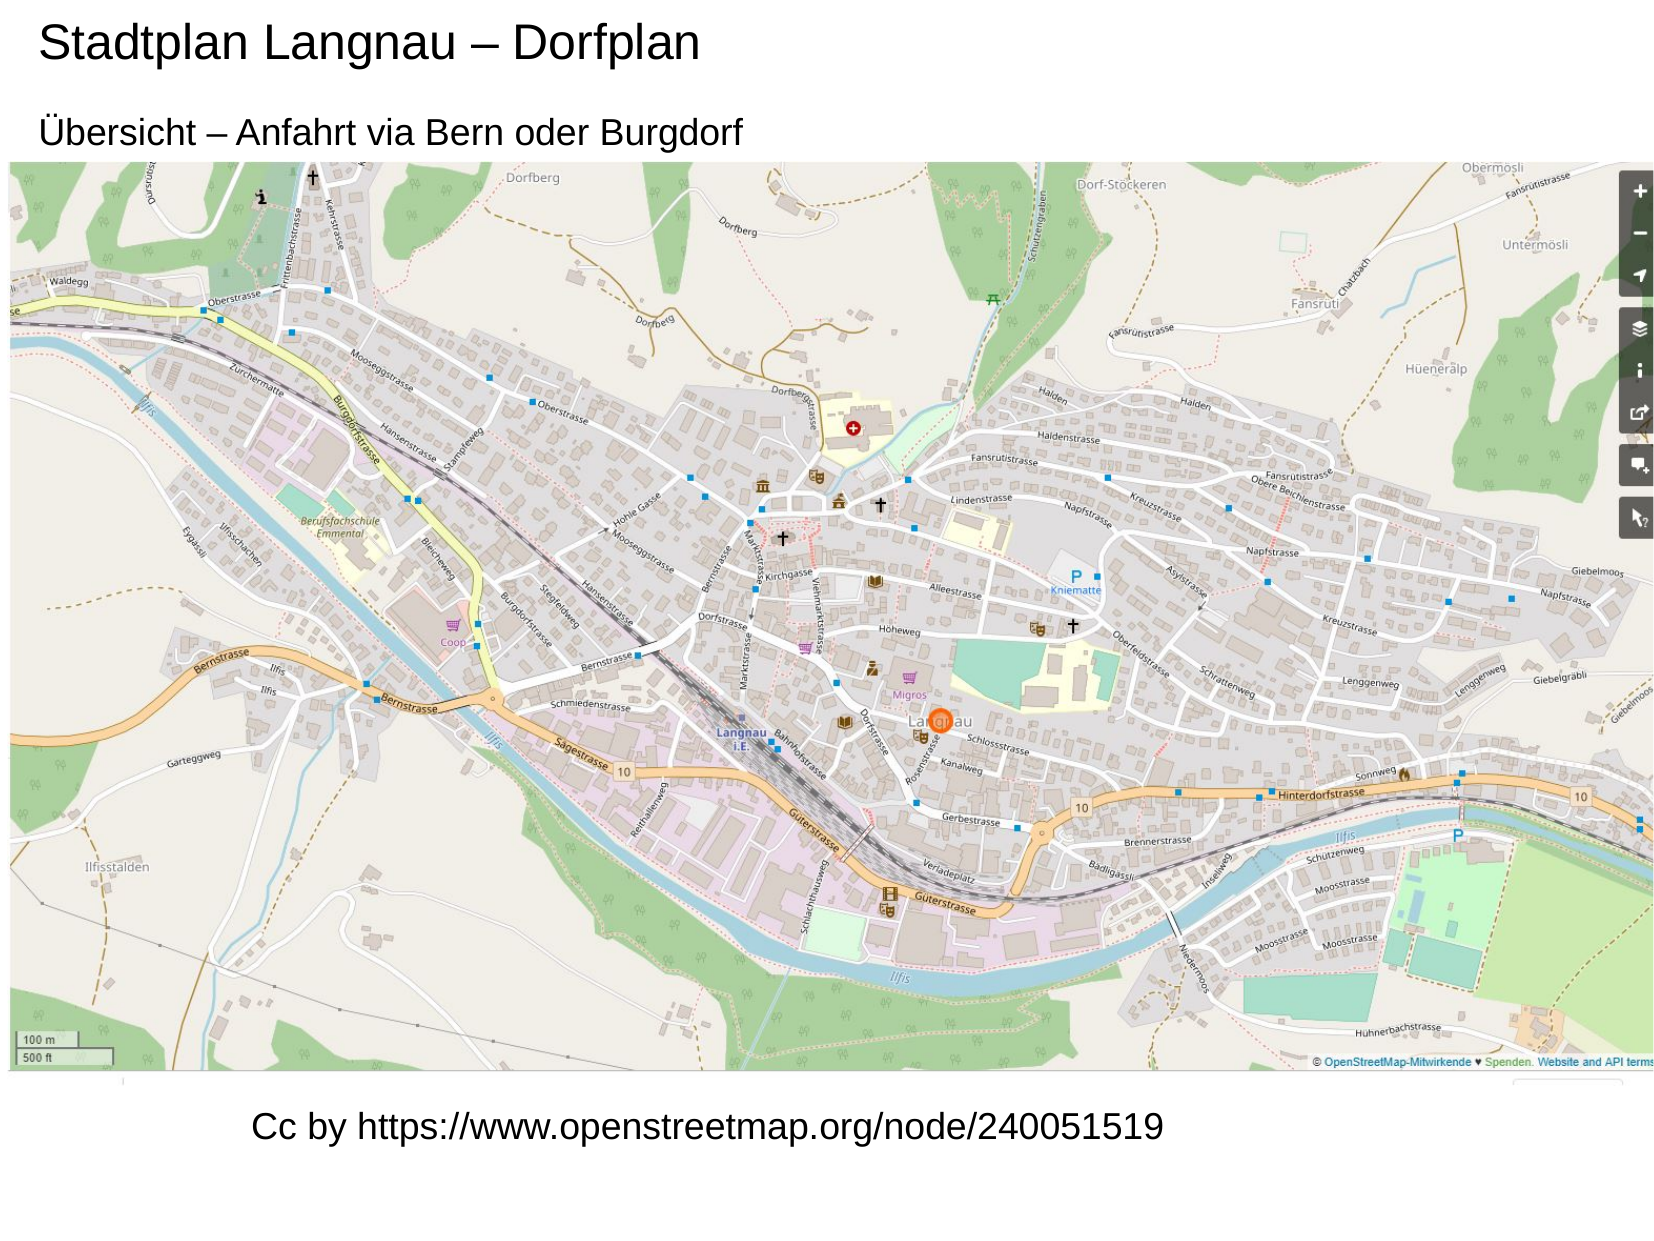

Stadtplan Langnau – Dorfplan
Übersicht – Anfahrt via Bern oder Burgdorf
Cc by https://www.openstreetmap.org/node/240051519